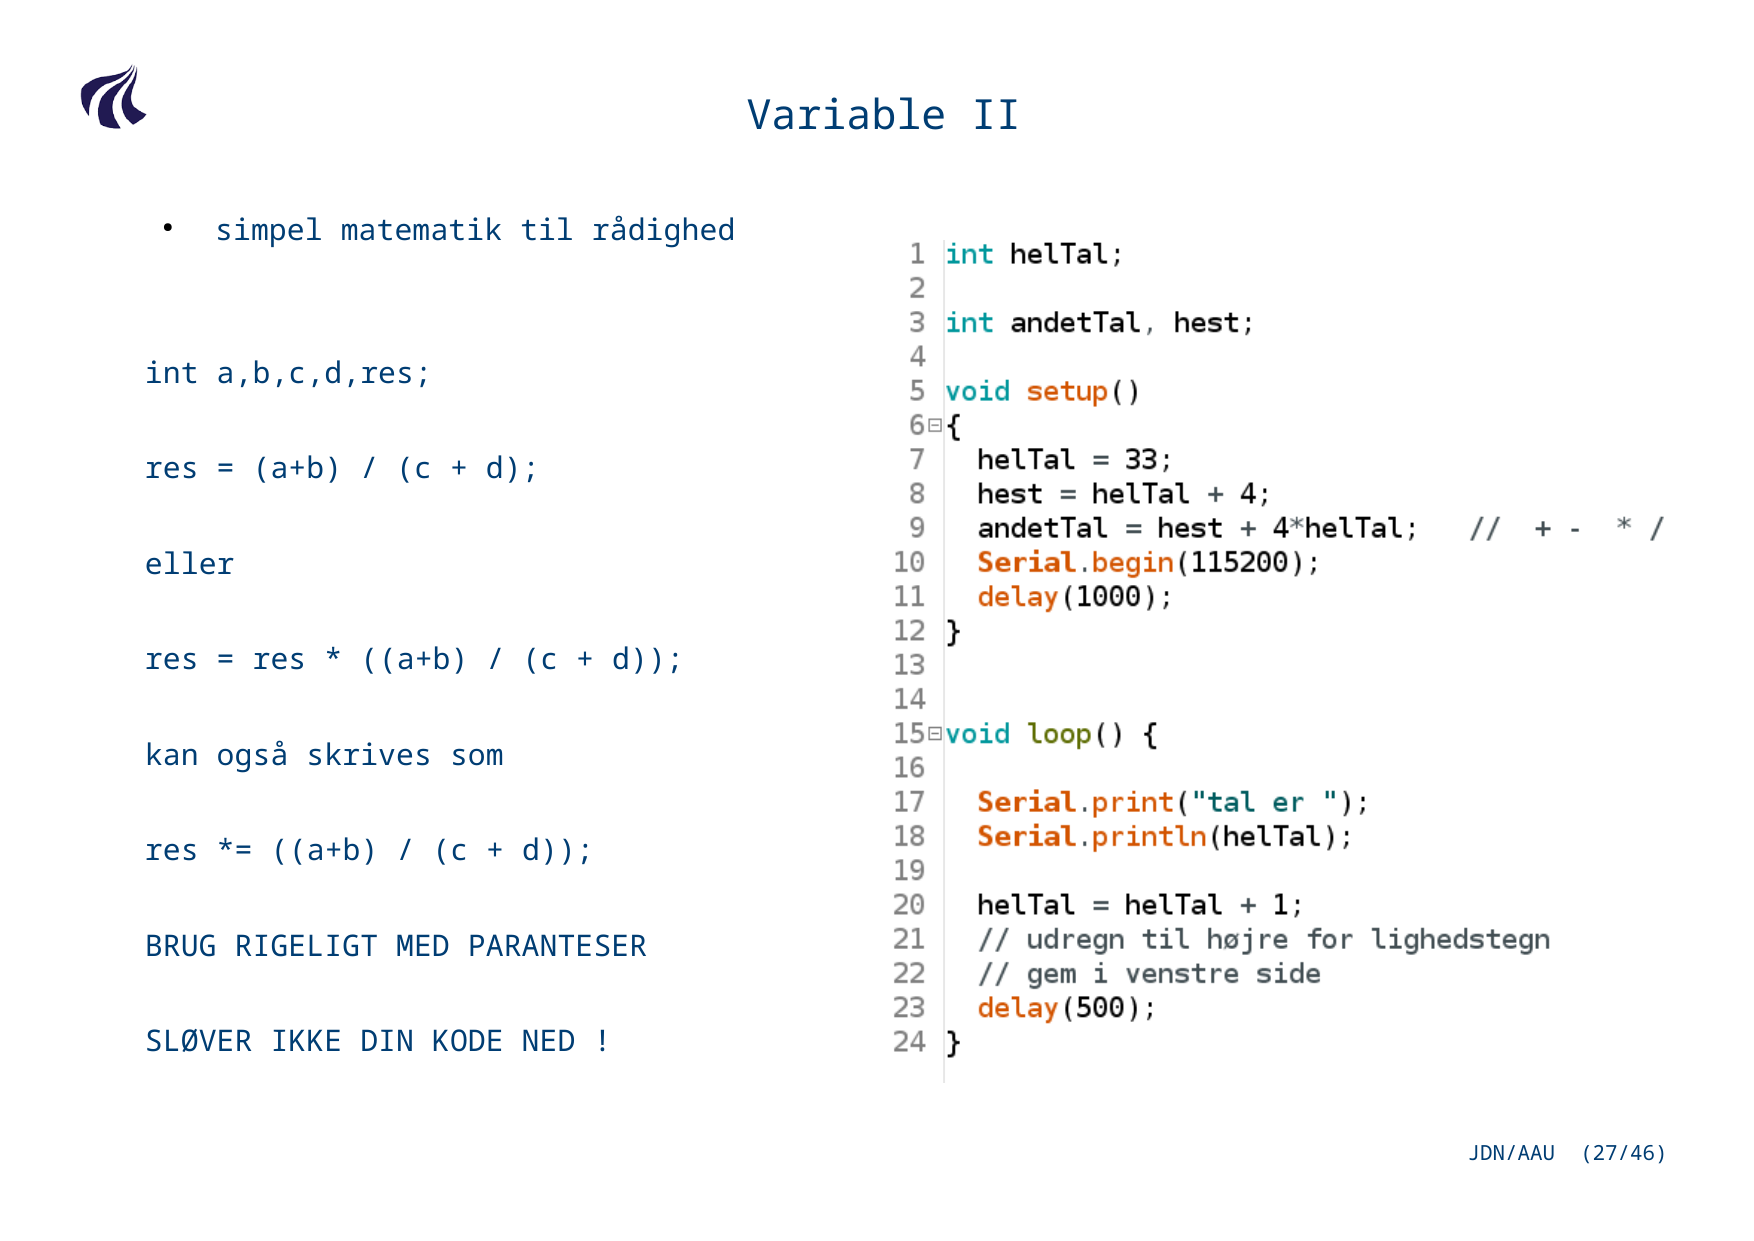

# Variable II
simpel matematik til rådighed
int a,b,c,d,res;
res = (a+b) / (c + d);
eller
res = res * ((a+b) / (c + d));
kan også skrives som
res *= ((a+b) / (c + d));
BRUG RIGELIGT MED PARANTESER
SLØVER IKKE DIN KODE NED !